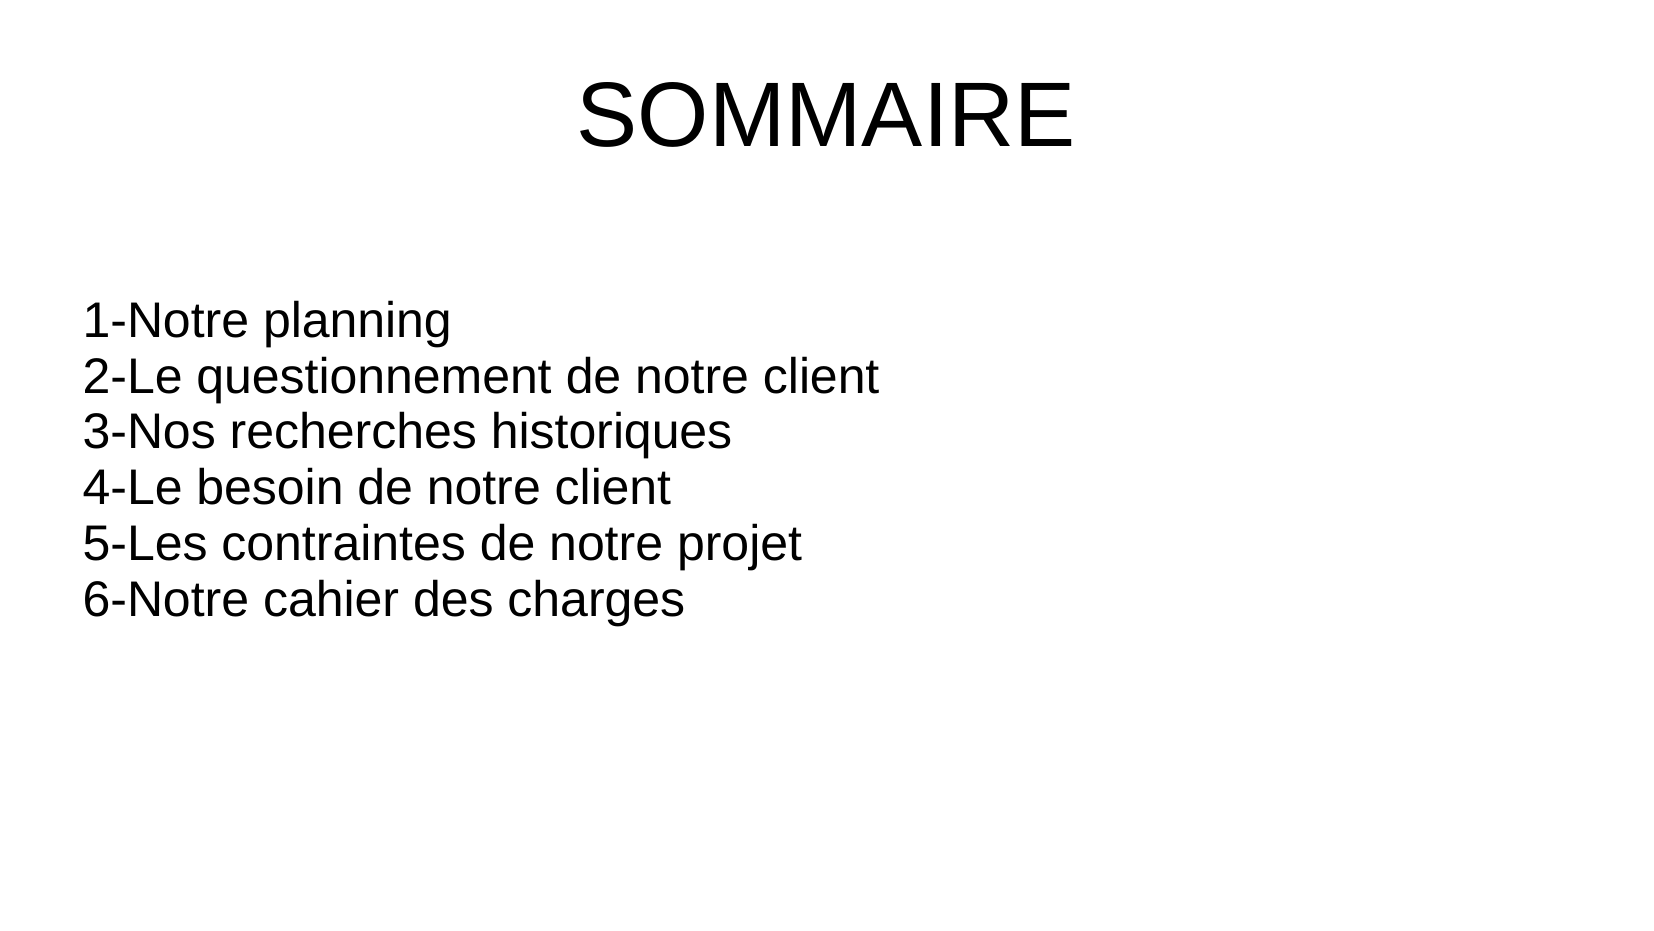

# SOMMAIRE
Notre planning
Le questionnement de notre client
Nos recherches historiques
Le besoin de notre client
Les contraintes de notre projet
Notre cahier des charges